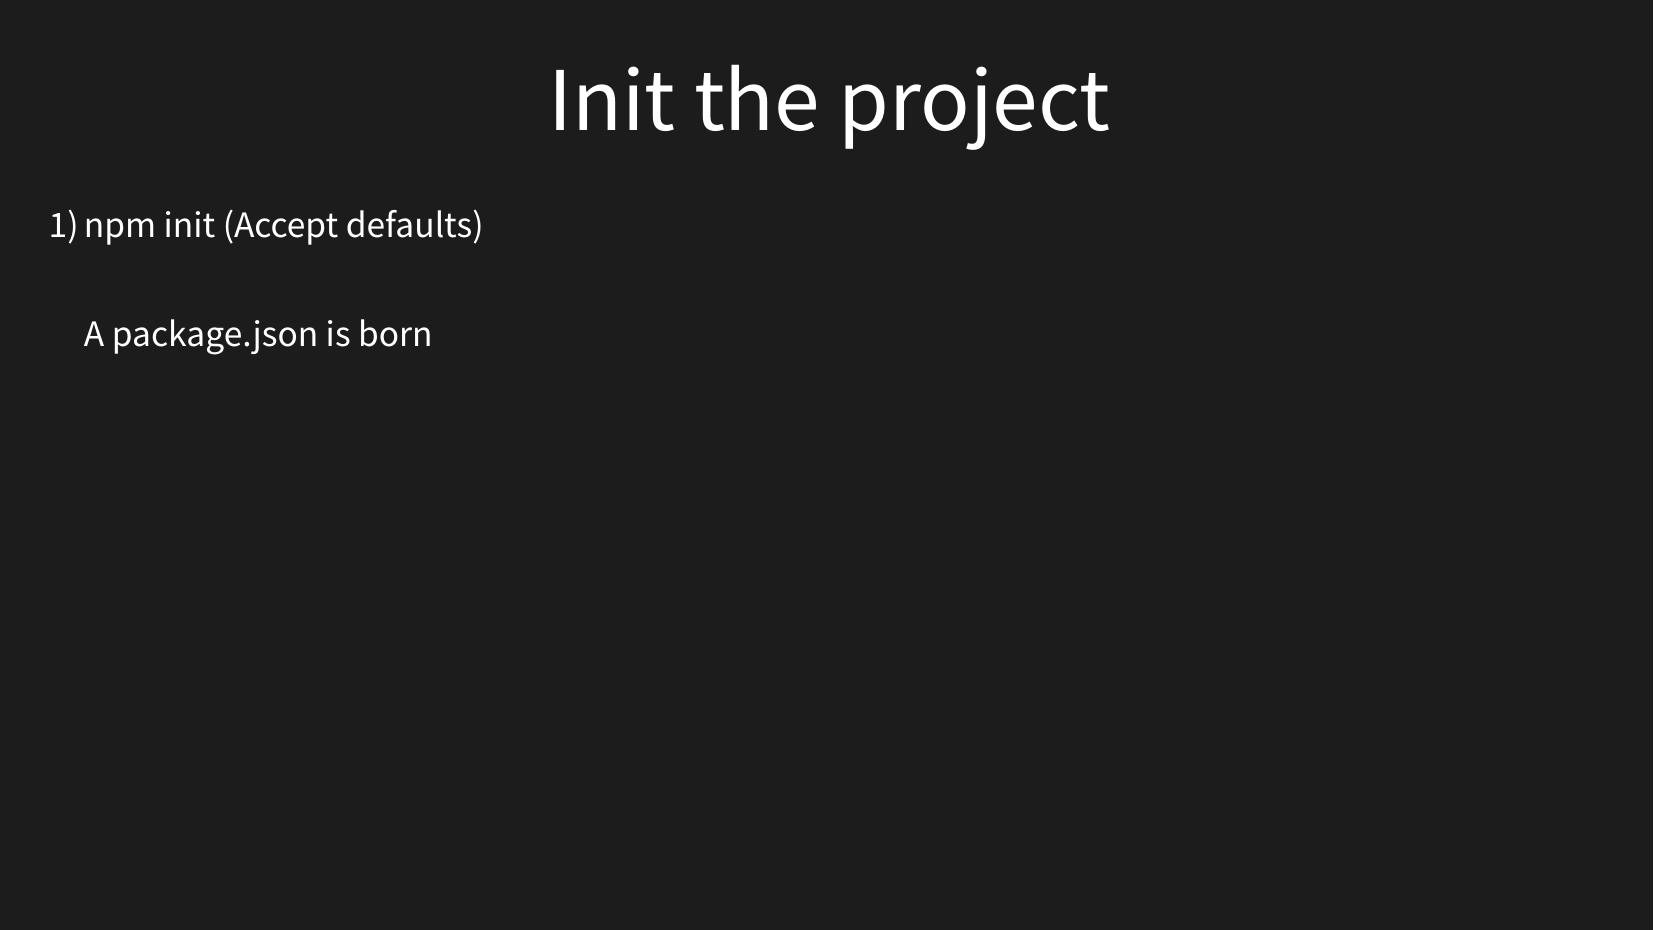

# Init the project
npm init (Accept defaults)
A package.json is born